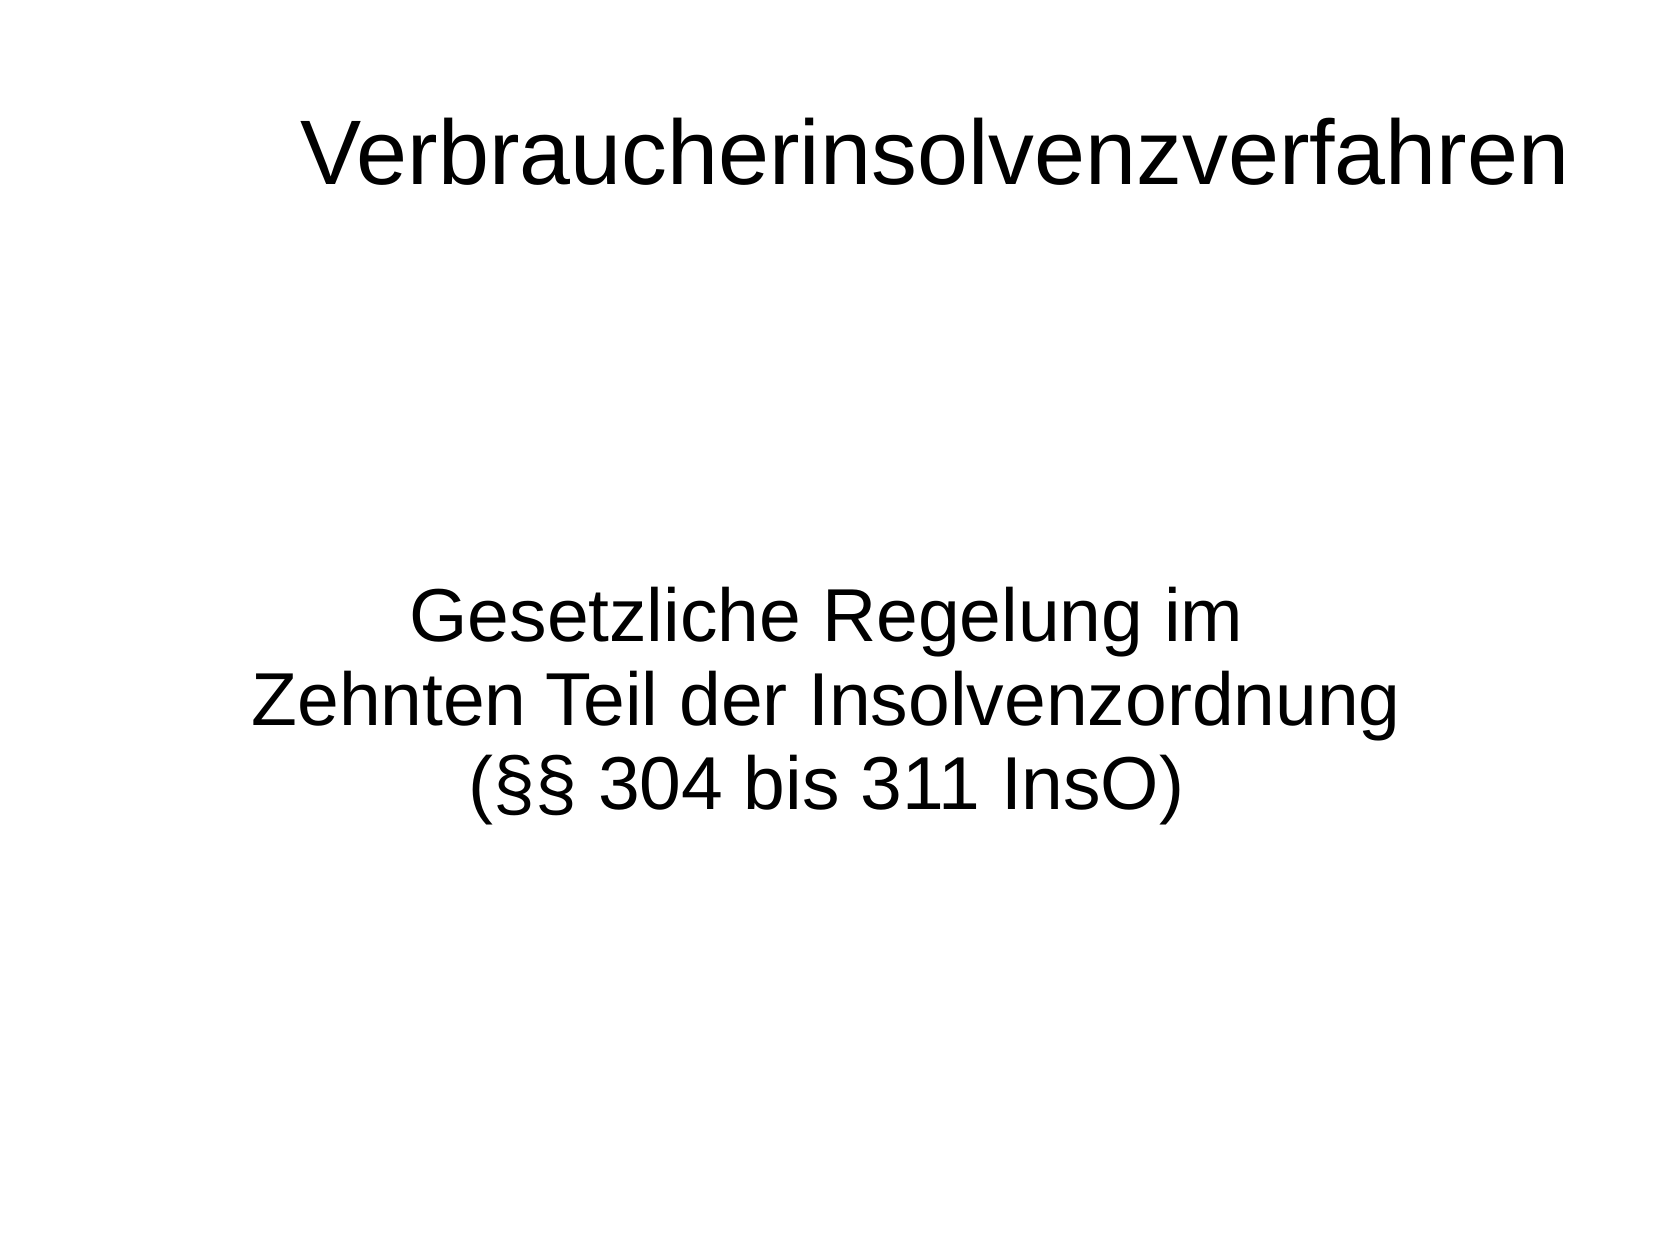

Verbraucherinsolvenzverfahren
# Gesetzliche Regelung im
Zehnten Teil der Insolvenzordnung
(§§ 304 bis 311 InsO)